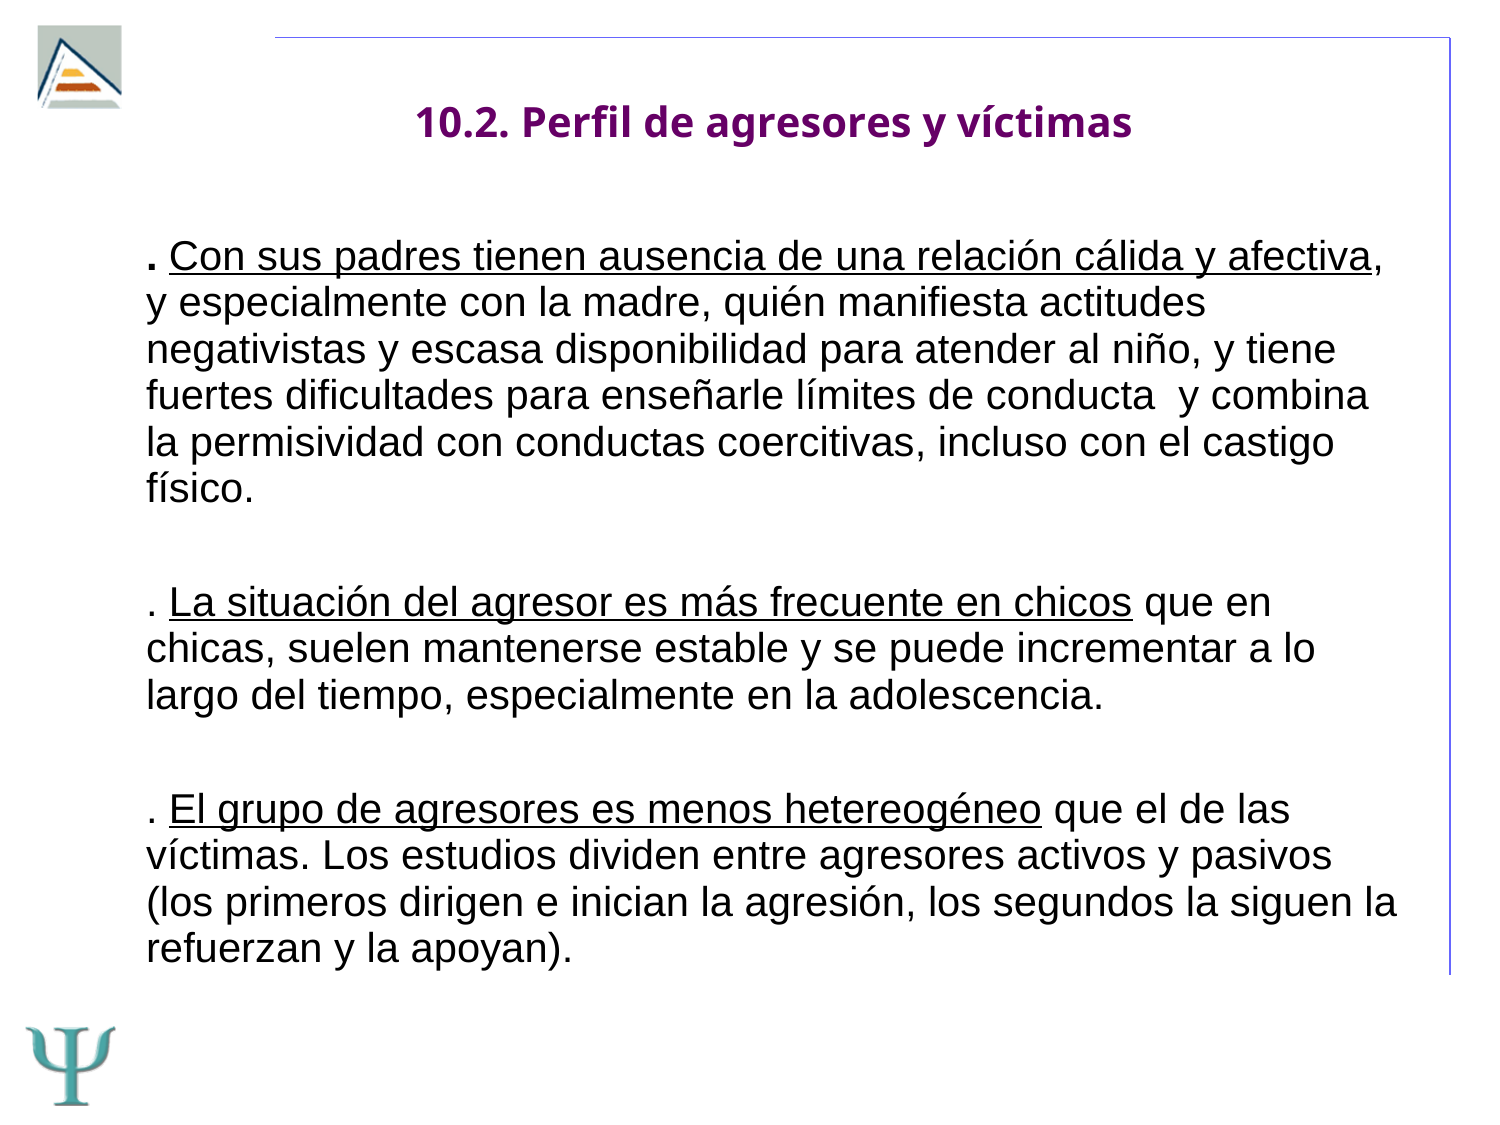

# 10.2. Perfil de agresores y víctimas
	. Con sus padres tienen ausencia de una relación cálida y afectiva, y especialmente con la madre, quién manifiesta actitudes negativistas y escasa disponibilidad para atender al niño, y tiene fuertes dificultades para enseñarle límites de conducta y combina la permisividad con conductas coercitivas, incluso con el castigo físico.
	. La situación del agresor es más frecuente en chicos que en chicas, suelen mantenerse estable y se puede incrementar a lo largo del tiempo, especialmente en la adolescencia.
	. El grupo de agresores es menos hetereogéneo que el de las víctimas. Los estudios dividen entre agresores activos y pasivos (los primeros dirigen e inician la agresión, los segundos la siguen la refuerzan y la apoyan).